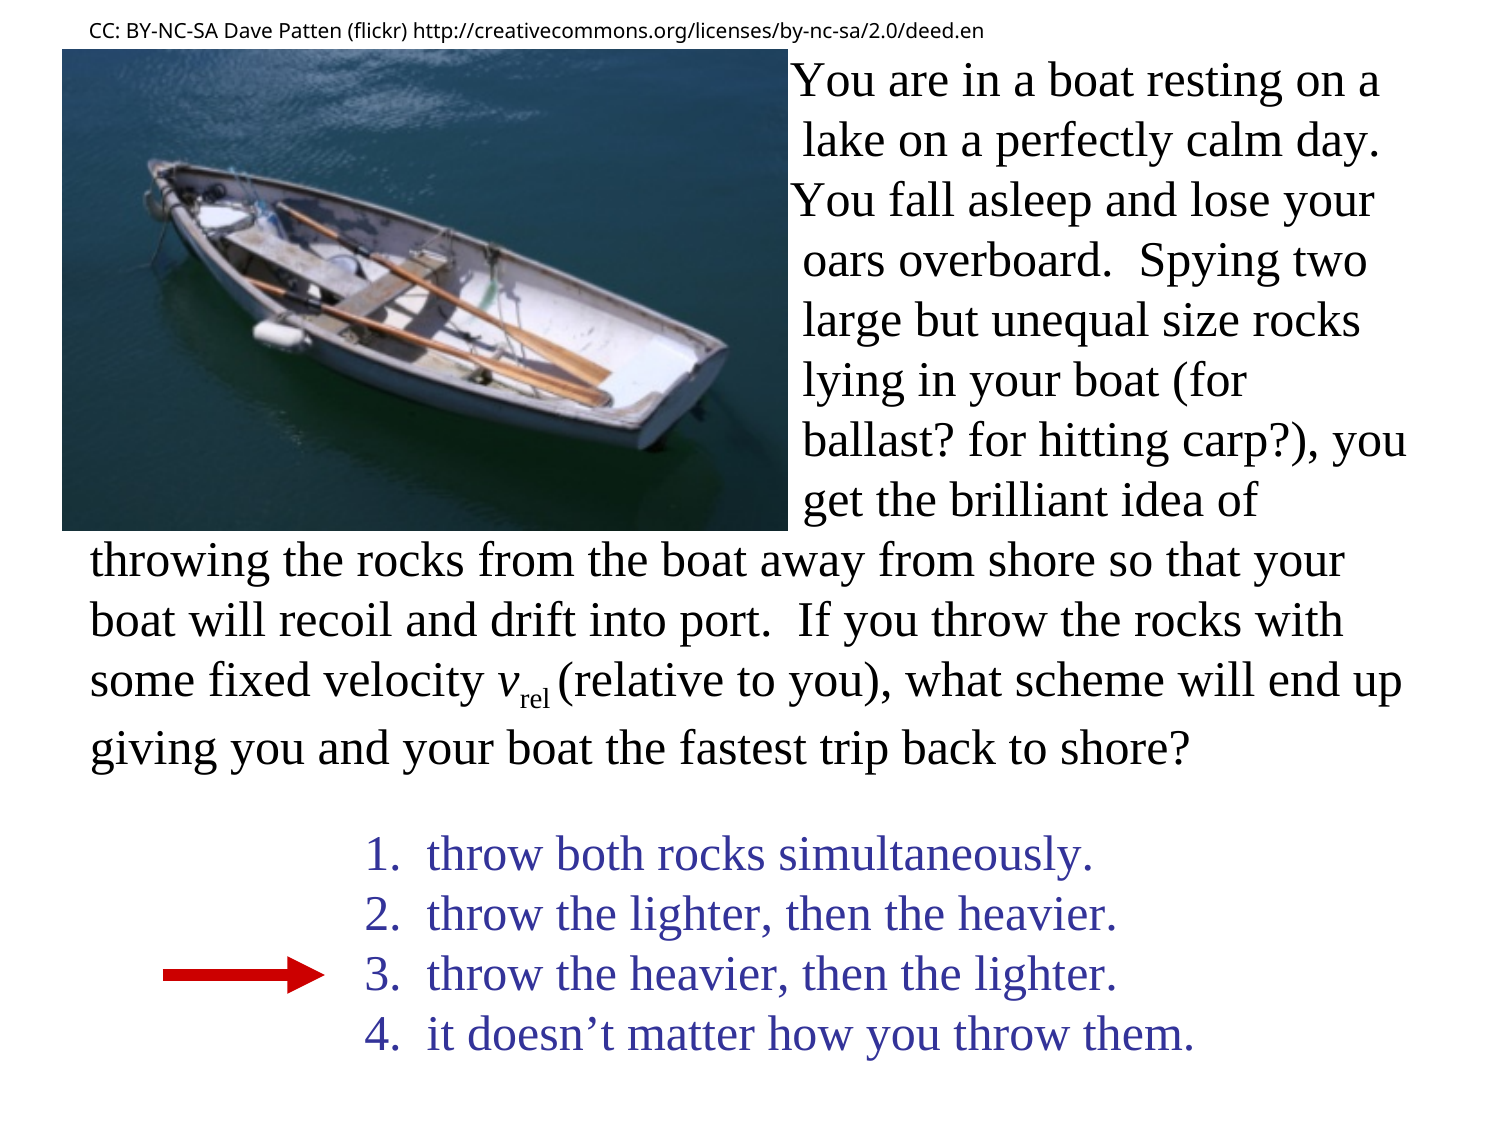

CC: BY-NC-SA Dave Patten (flickr) http://creativecommons.org/licenses/by-nc-sa/2.0/deed.en
 You are in a boat resting on a
 lake on a perfectly calm day.
 You fall asleep and lose your
 oars overboard. Spying two
 large but unequal size rocks
 lying in your boat (for
 ballast? for hitting carp?), you
 get the brilliant idea of throwing the rocks from the boat away from shore so that your boat will recoil and drift into port. If you throw the rocks with some fixed velocity vrel (relative to you), what scheme will end up giving you and your boat the fastest trip back to shore?
1. throw both rocks simultaneously.
2. throw the lighter, then the heavier.
3. throw the heavier, then the lighter.
4. it doesn’t matter how you throw them.